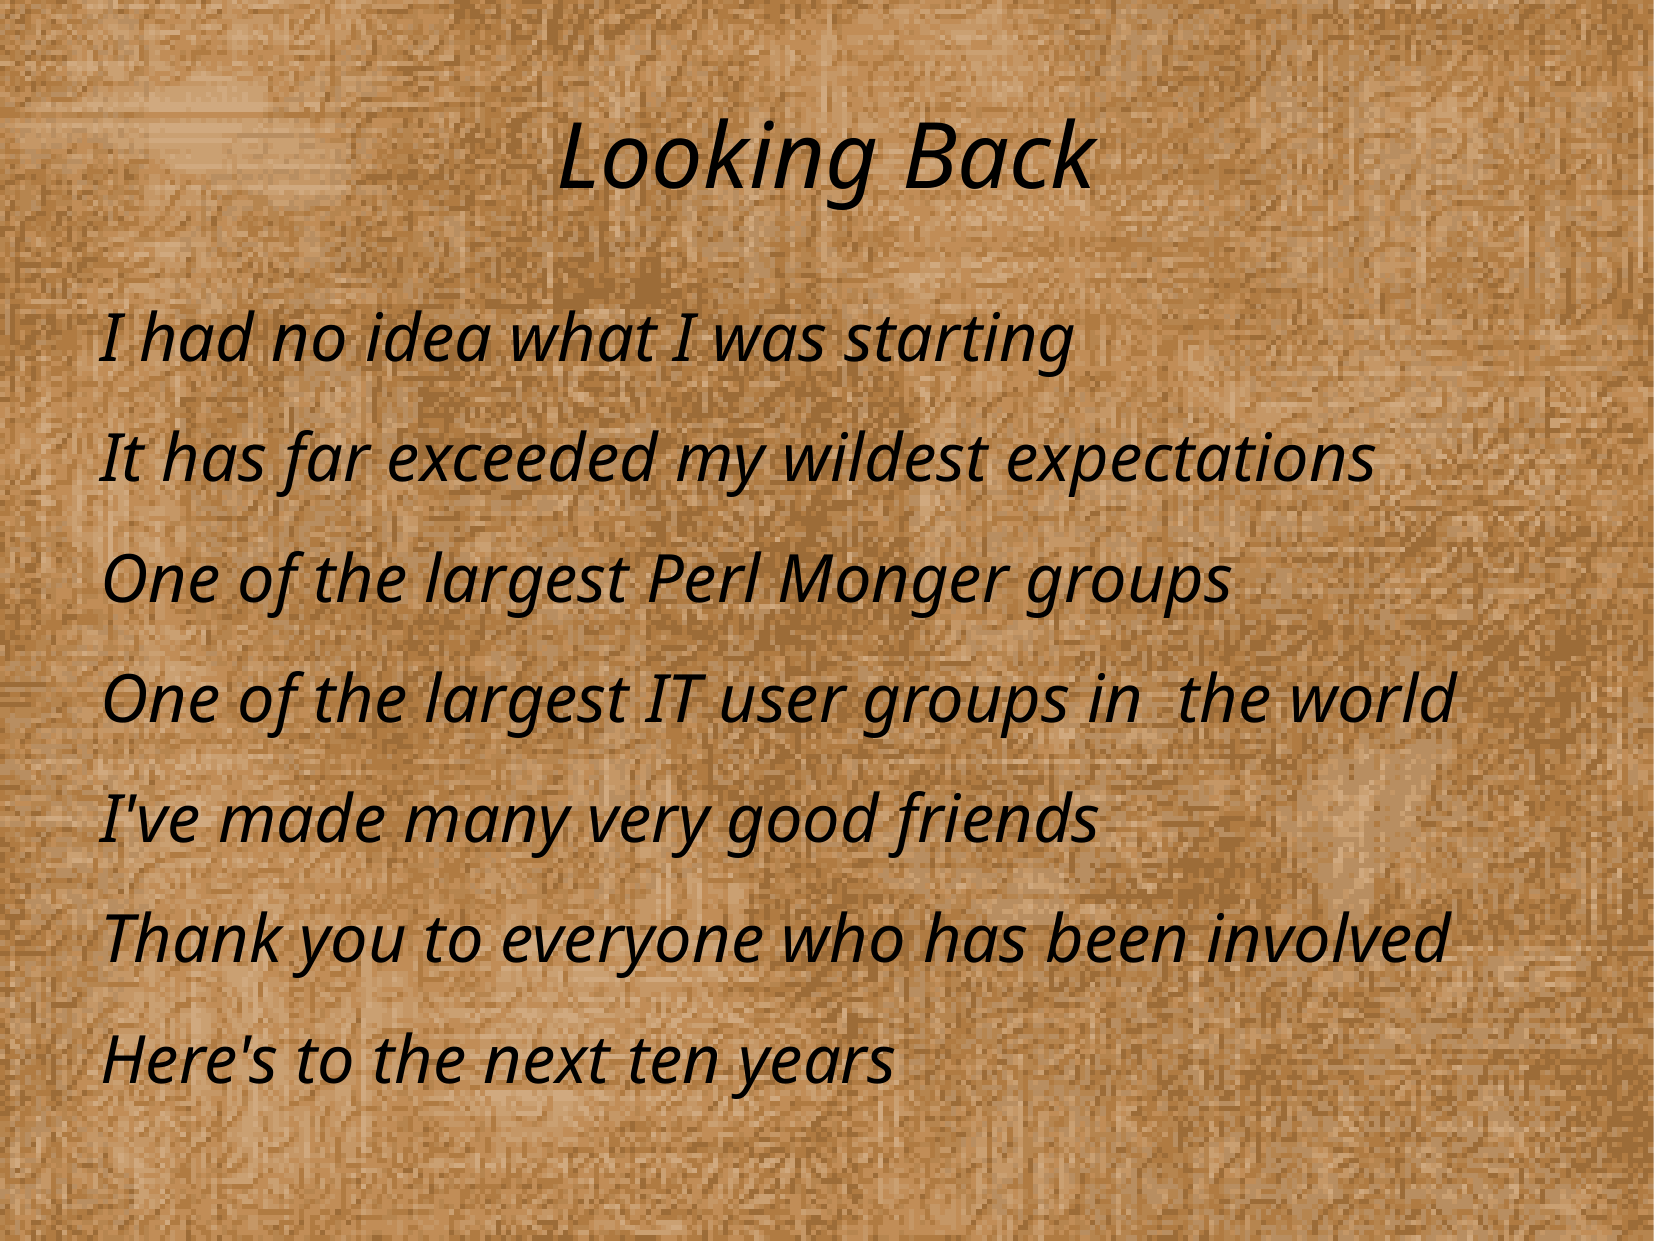

# Looking Back
I had no idea what I was starting
It has far exceeded my wildest expectations
One of the largest Perl Monger groups
One of the largest IT user groups in the world
I've made many very good friends
Thank you to everyone who has been involved
Here's to the next ten years